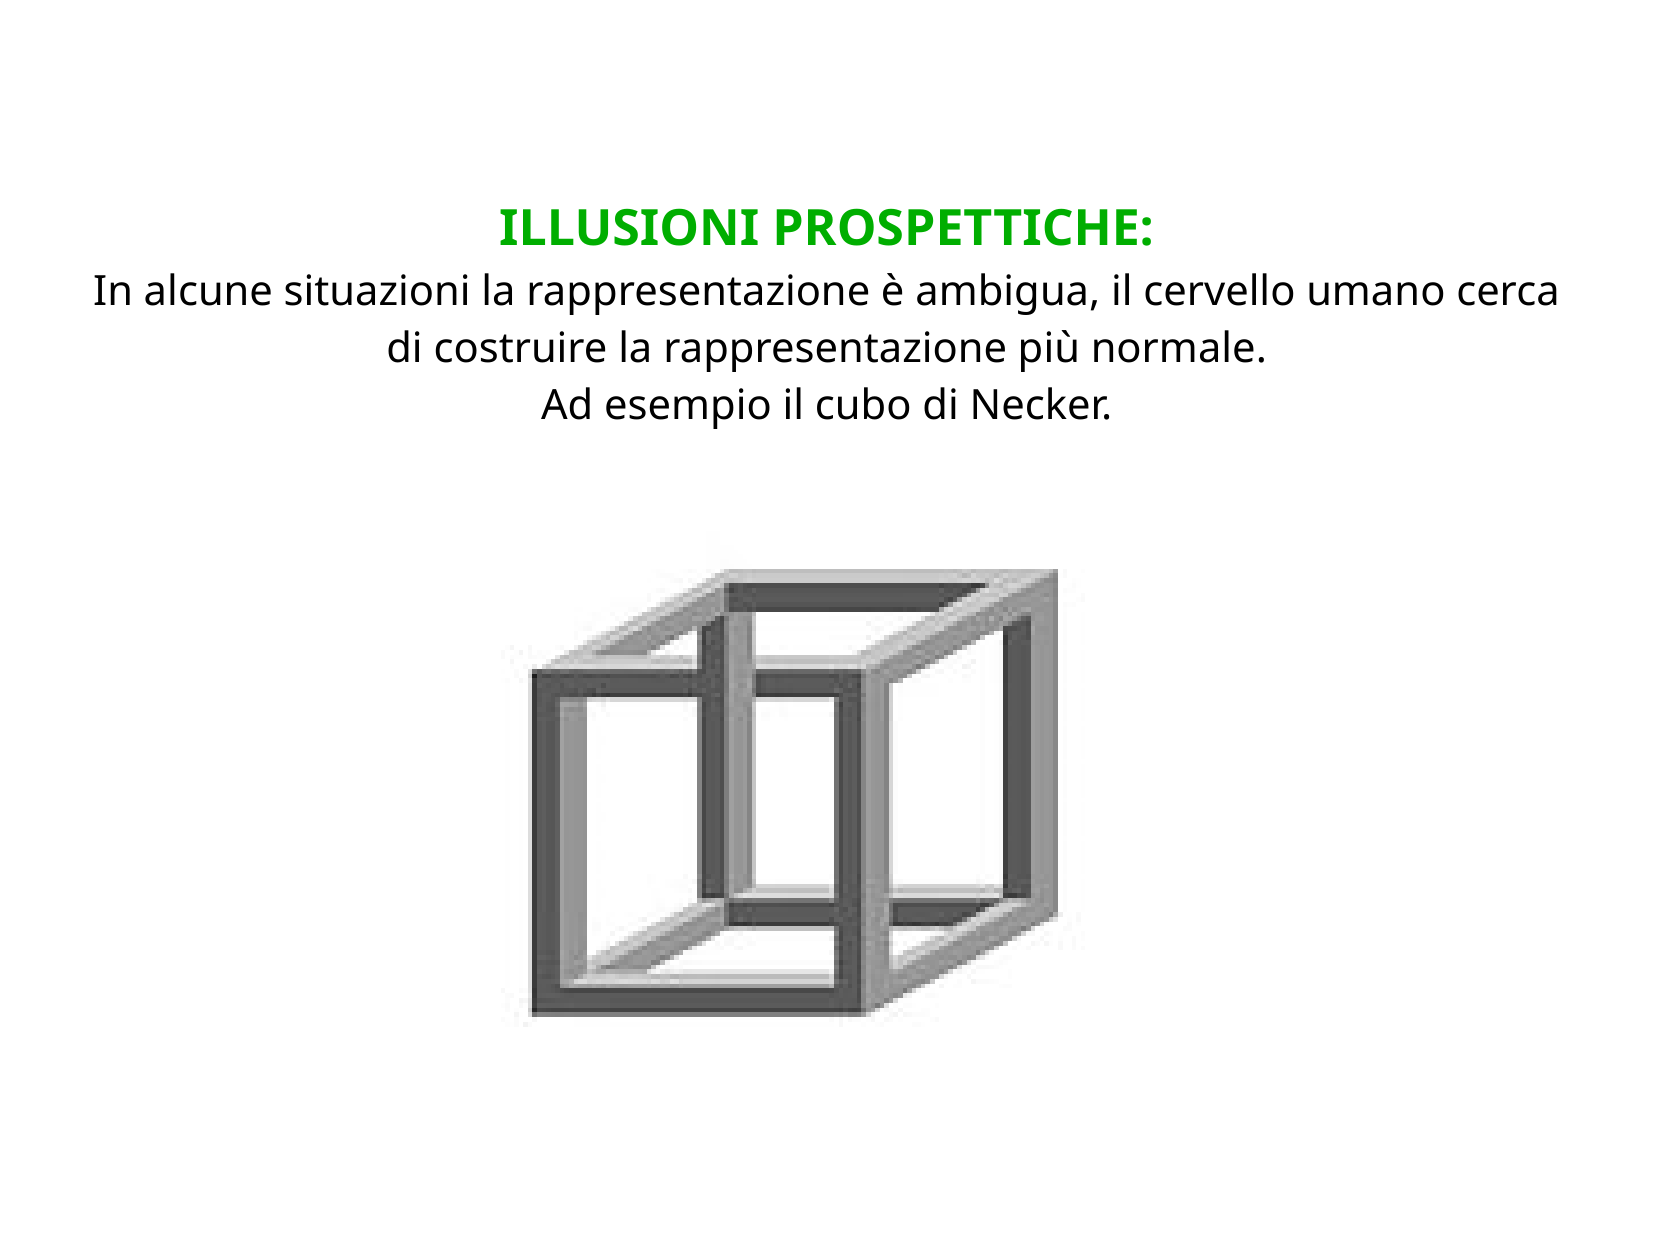

# ILLUSIONI PROSPETTICHE:
In alcune situazioni la rappresentazione è ambigua, il cervello umano cerca di costruire la rappresentazione più normale.
Ad esempio il cubo di Necker.